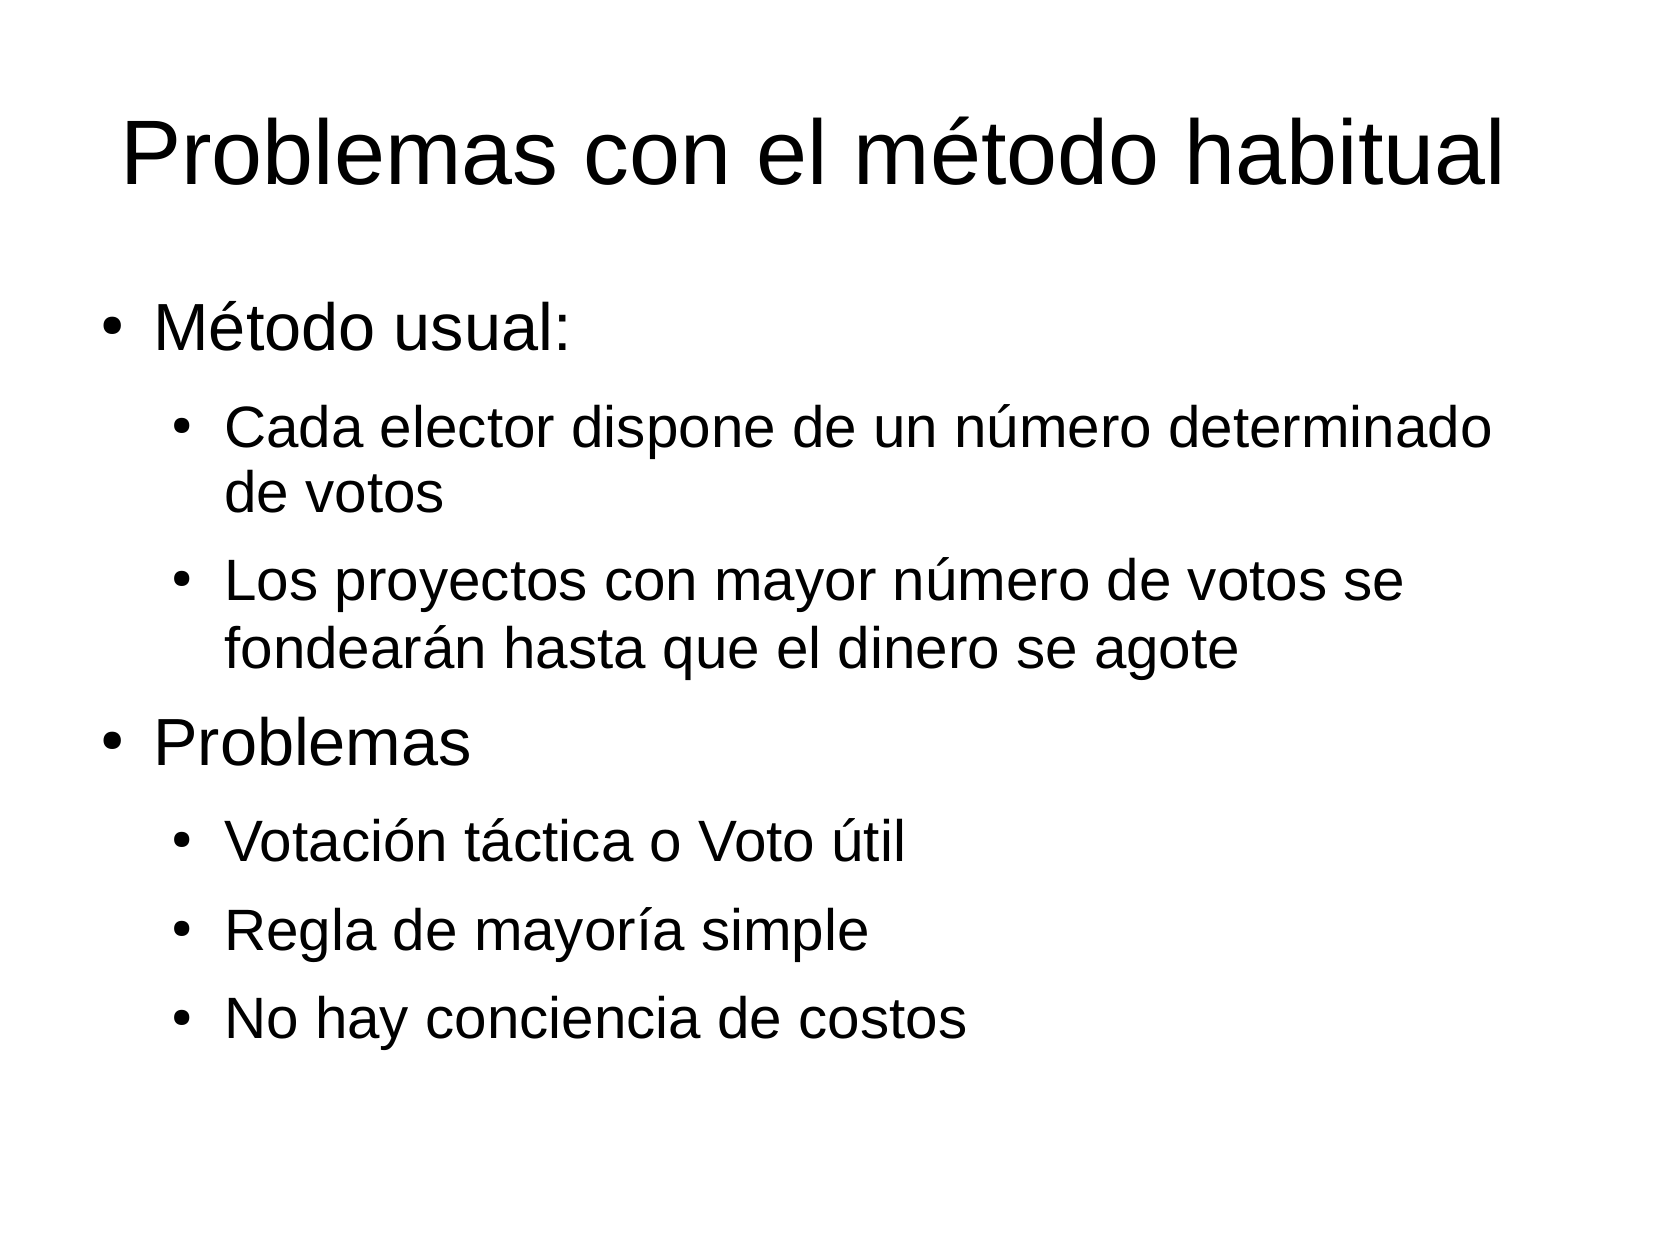

# Problemas con el método habitual
Método usual:
Cada elector dispone de un número determinado de votos
Los proyectos con mayor número de votos se fondearán hasta que el dinero se agote
Problemas
Votación táctica o Voto útil
Regla de mayoría simple
No hay conciencia de costos